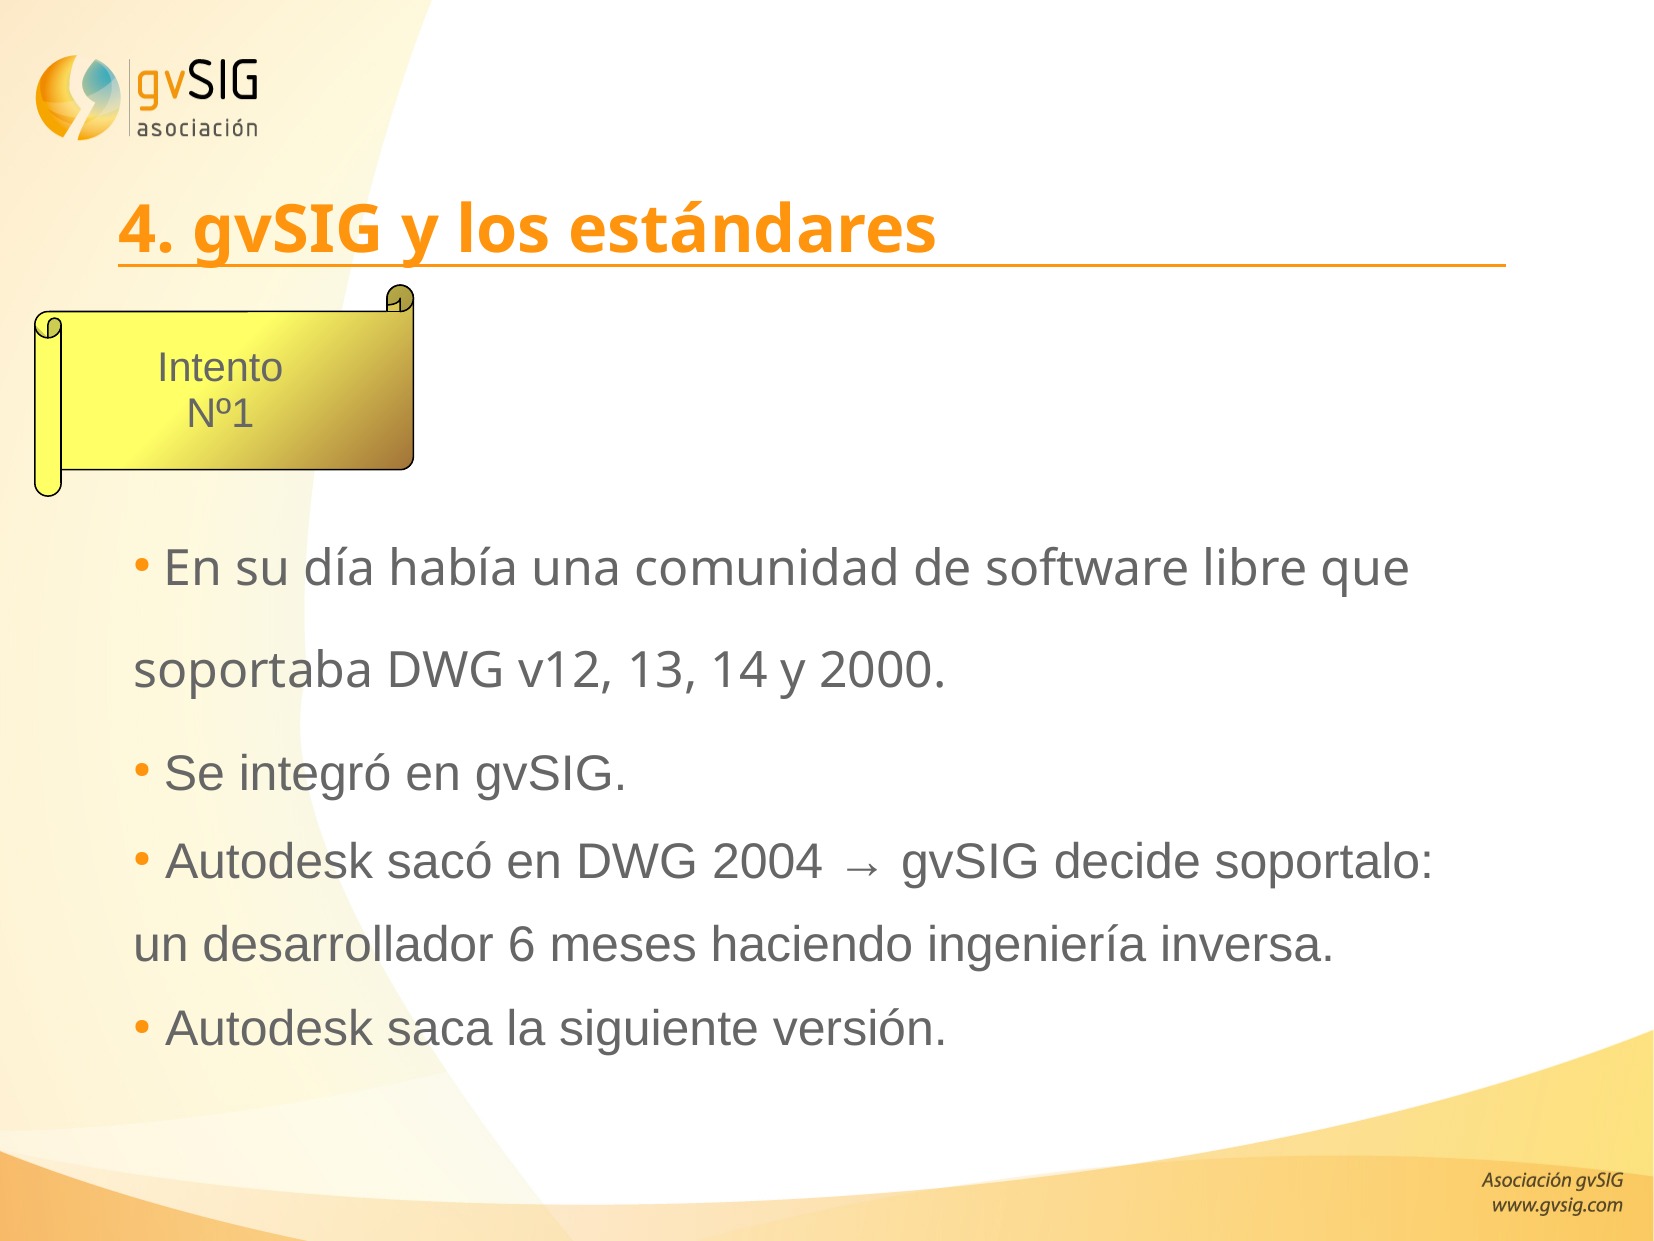

# 4. gvSIG y los estándares
 Intento
 Nº1
 En su día había una comunidad de software libre que soportaba DWG v12, 13, 14 y 2000.
 Se integró en gvSIG.
 Autodesk sacó en DWG 2004 → gvSIG decide soportalo: un desarrollador 6 meses haciendo ingeniería inversa.
 Autodesk saca la siguiente versión.